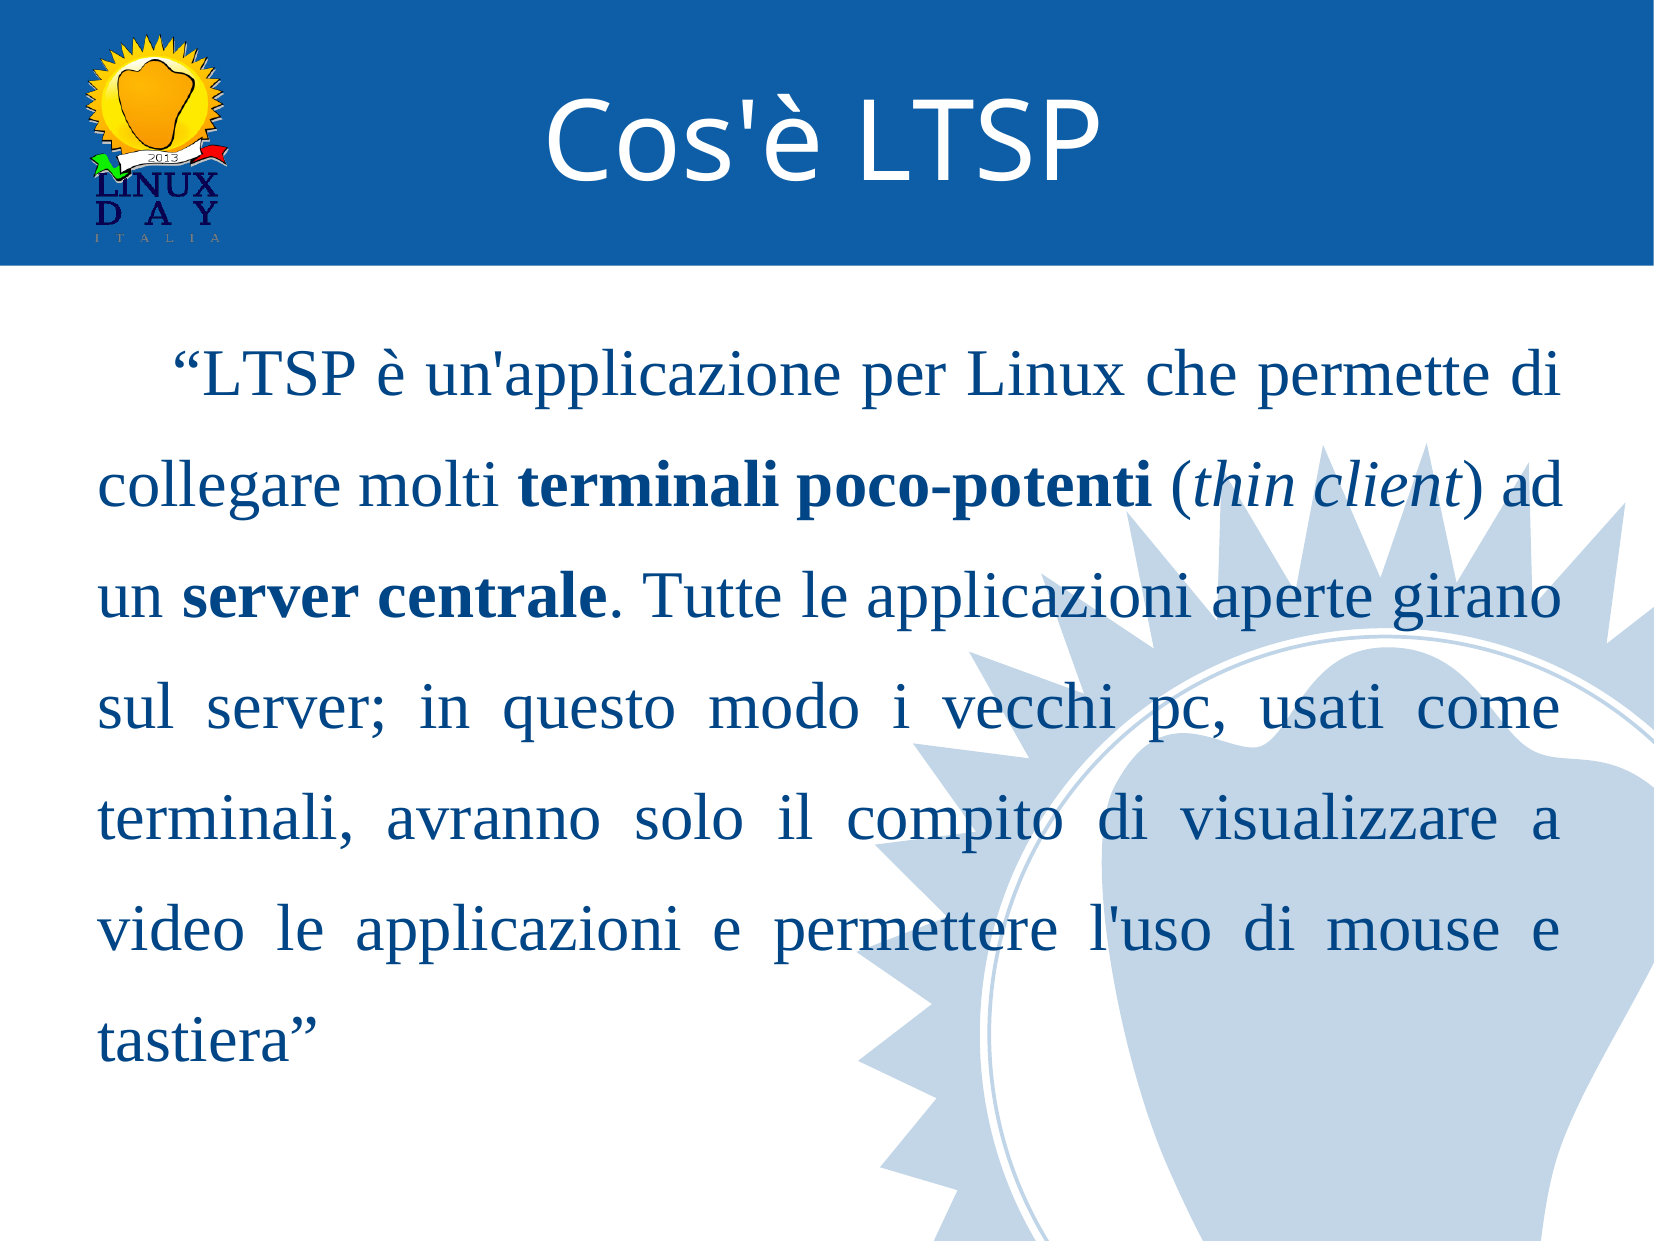

# Cos'è LTSP
“LTSP è un'applicazione per Linux che permette di collegare molti terminali poco-potenti (thin client) ad un server centrale. Tutte le applicazioni aperte girano sul server; in questo modo i vecchi pc, usati come terminali, avranno solo il compito di visualizzare a video le applicazioni e permettere l'uso di mouse e tastiera”